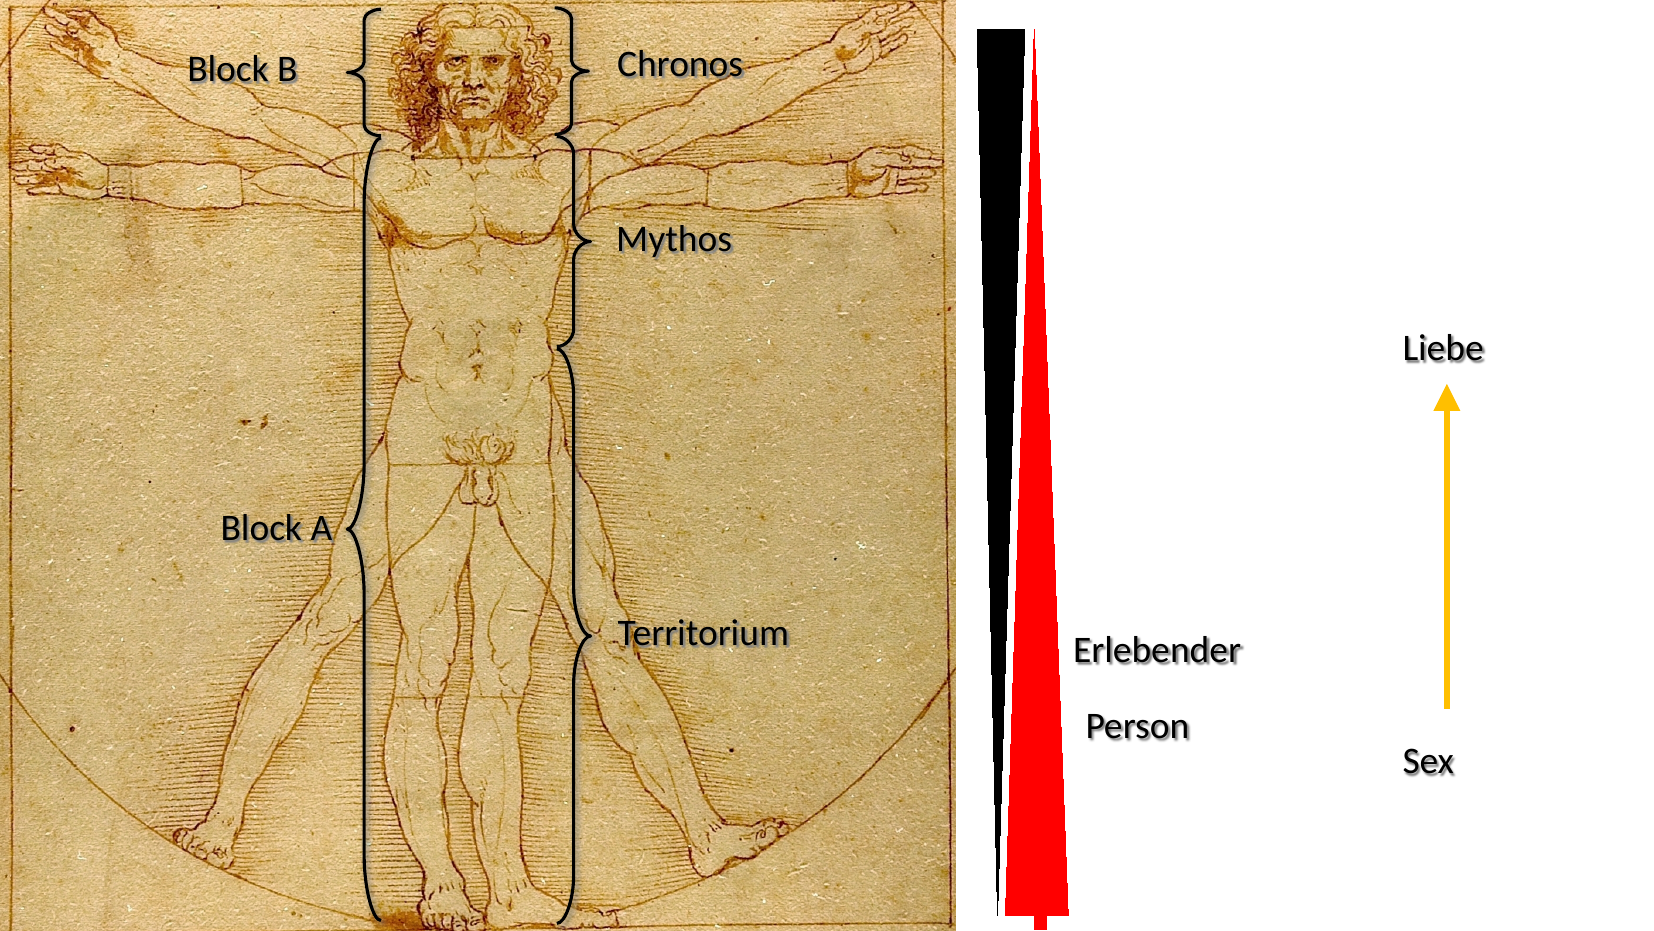

Chronos
Block B
Mythos
Liebe
Block A
Territorium
Erlebender
Person
Sex